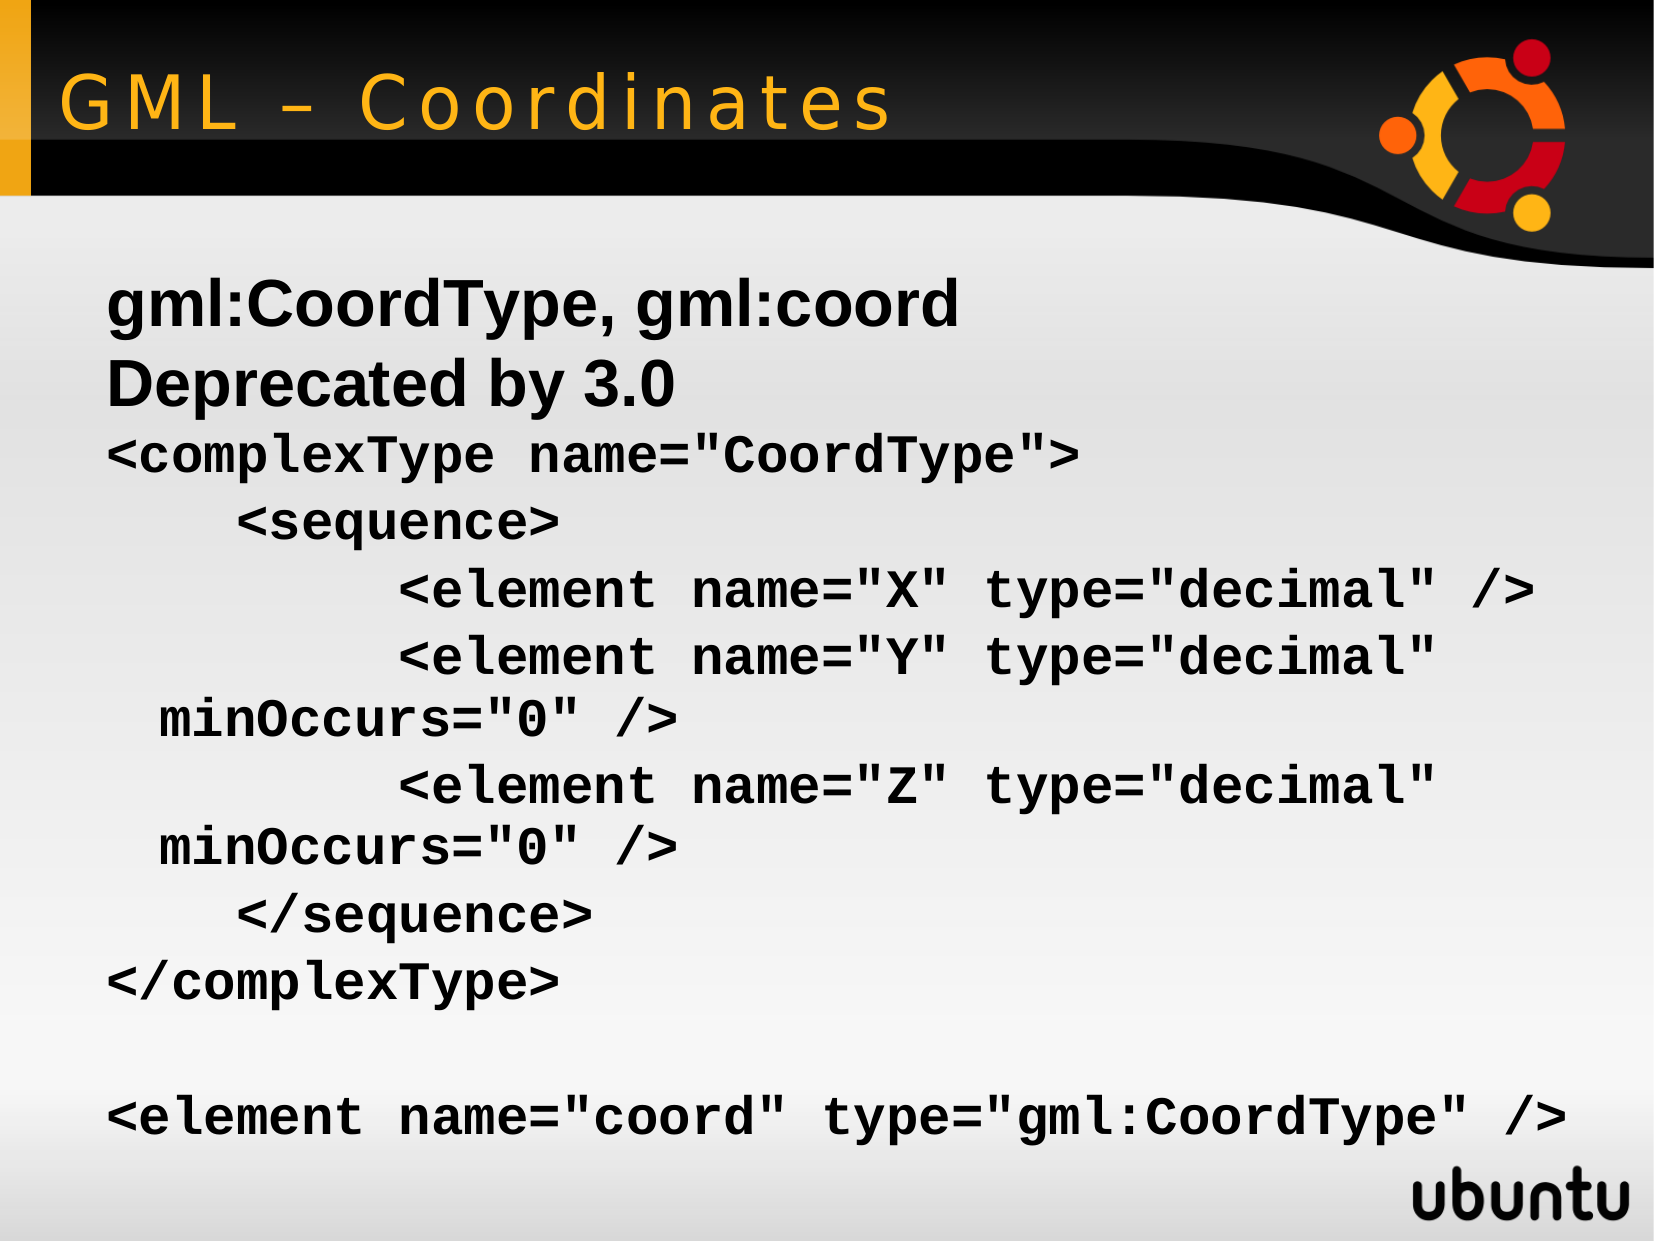

# GML – Coordinates
gml:CoordType, gml:coord
Deprecated by 3.0
<complexType name="CoordType">
 <sequence>
 <element name="X" type="decimal" />
 <element name="Y" type="decimal" minOccurs="0" />
 <element name="Z" type="decimal" minOccurs="0" />
 </sequence>
</complexType>
<element name="coord" type="gml:CoordType" />